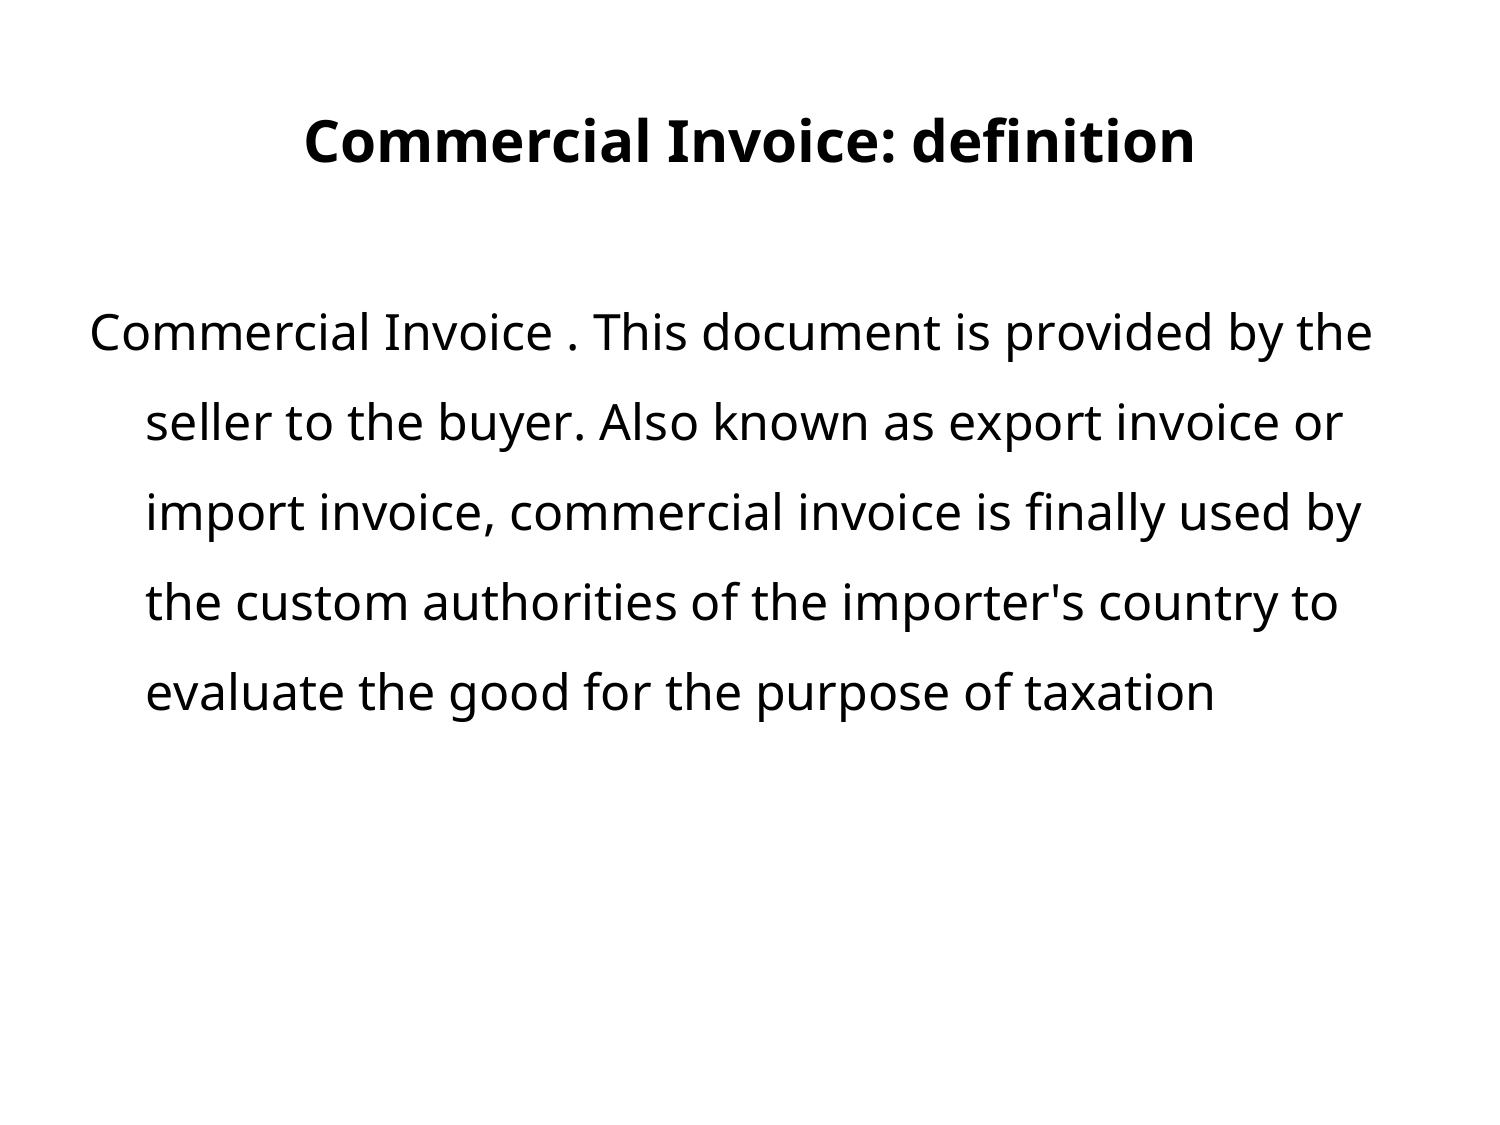

# Commercial Invoice: definition
Commercial Invoice . This document is provided by the seller to the buyer. Also known as export invoice or import invoice, commercial invoice is finally used by the custom authorities of the importer's country to evaluate the good for the purpose of taxation